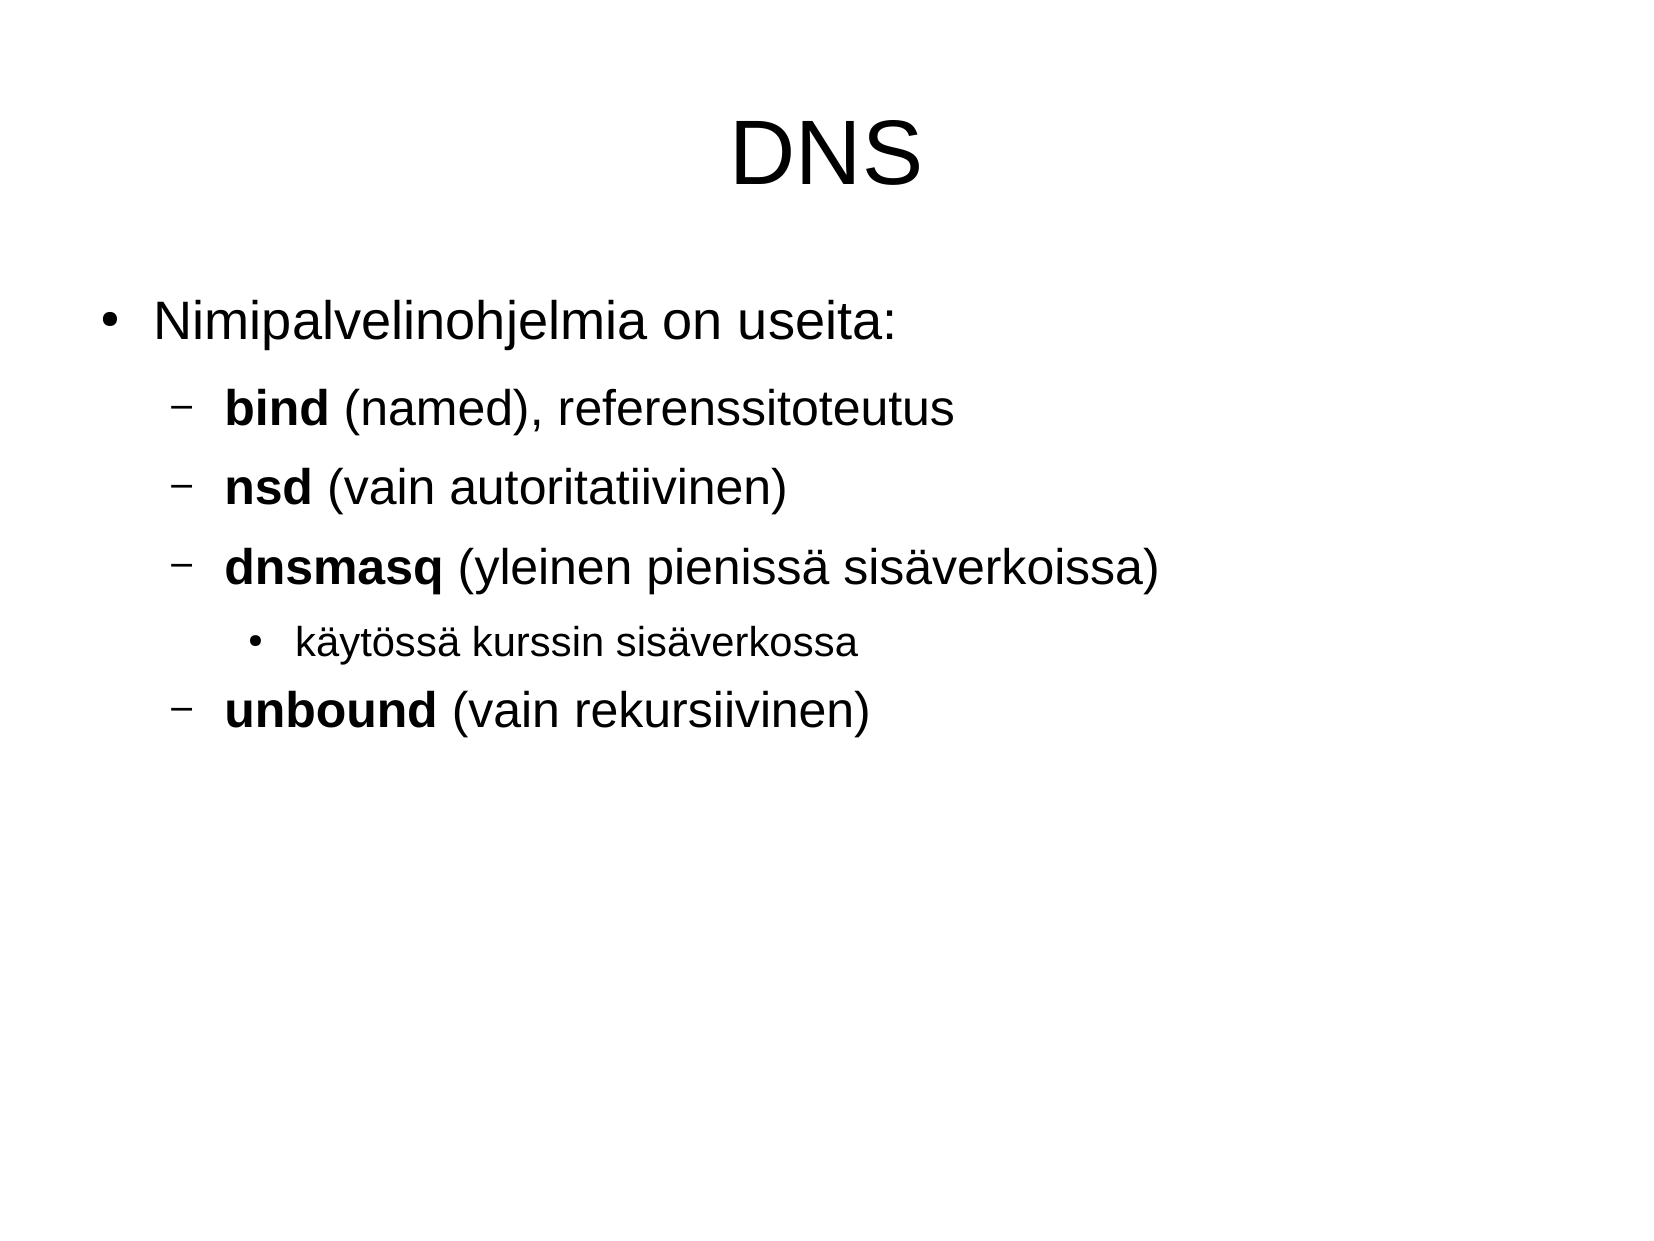

# DNS
Nimipalvelinohjelmia on useita:
bind (named), referenssitoteutus
nsd (vain autoritatiivinen)
dnsmasq (yleinen pienissä sisäverkoissa)
käytössä kurssin sisäverkossa
unbound (vain rekursiivinen)